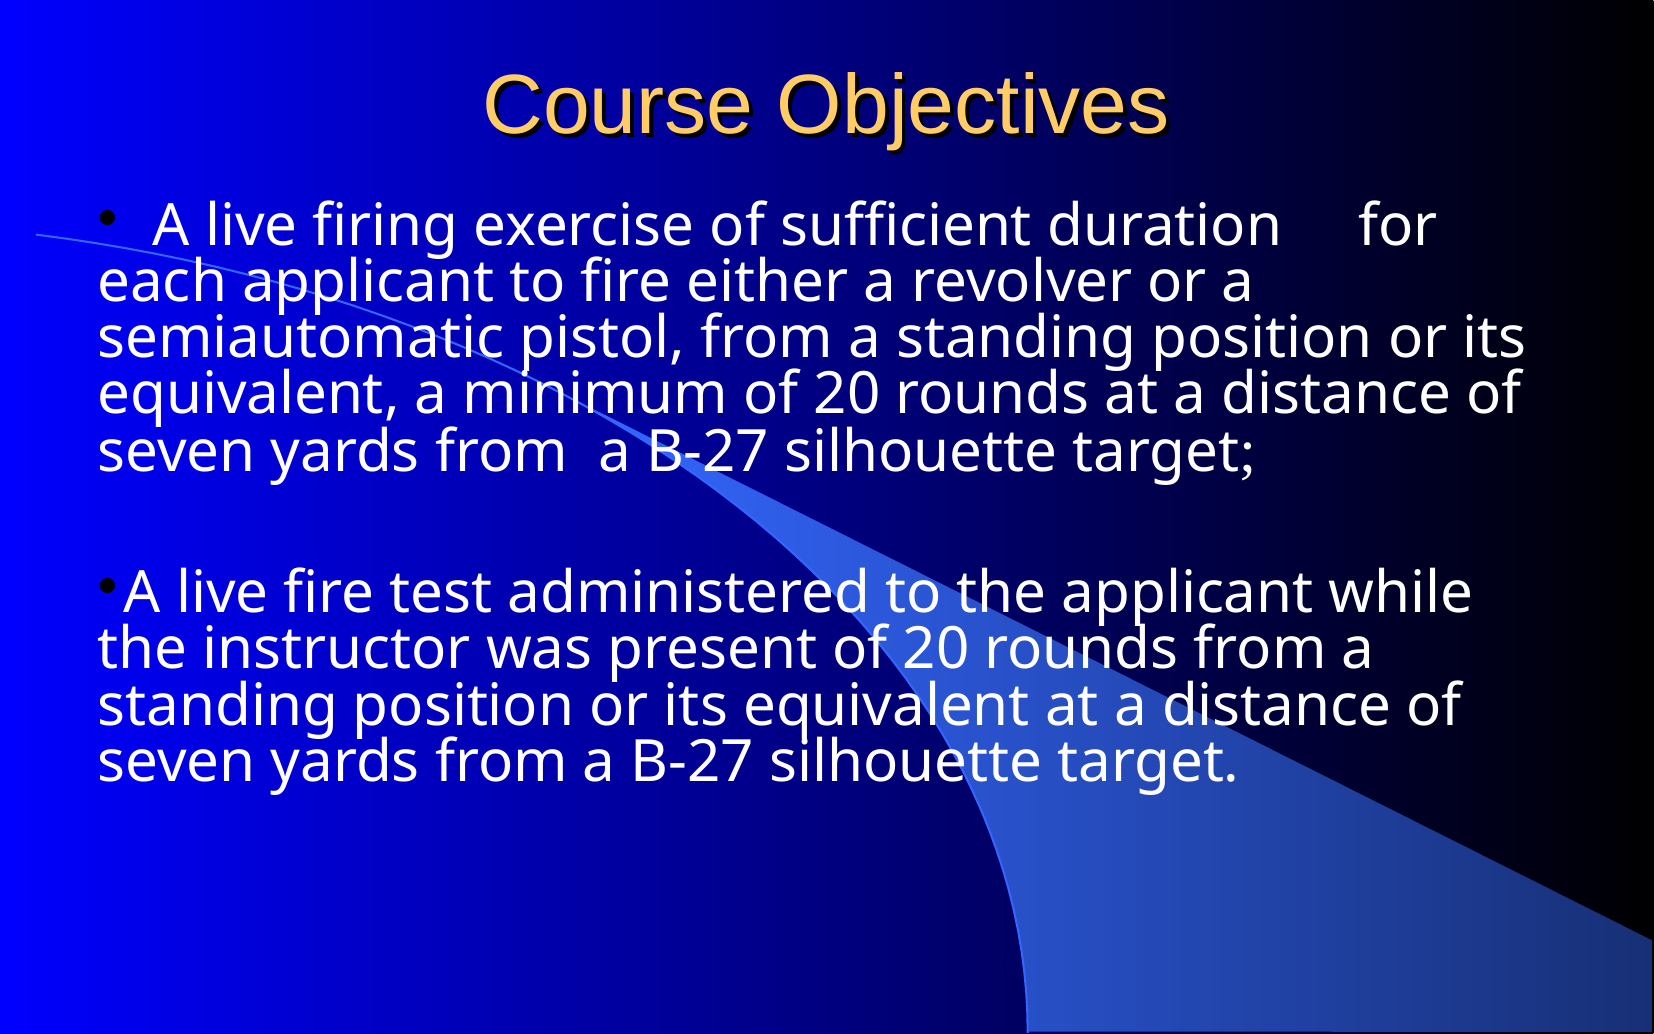

# Course Objectives
 A live firing exercise of sufficient duration for each applicant to fire either a revolver or a semiautomatic pistol, from a standing position or its equivalent, a minimum of 20 rounds at a distance of seven yards from a B-27 silhouette target;
A live fire test administered to the applicant while the instructor was present of 20 rounds from a standing position or its equivalent at a distance of seven yards from a B-27 silhouette target.